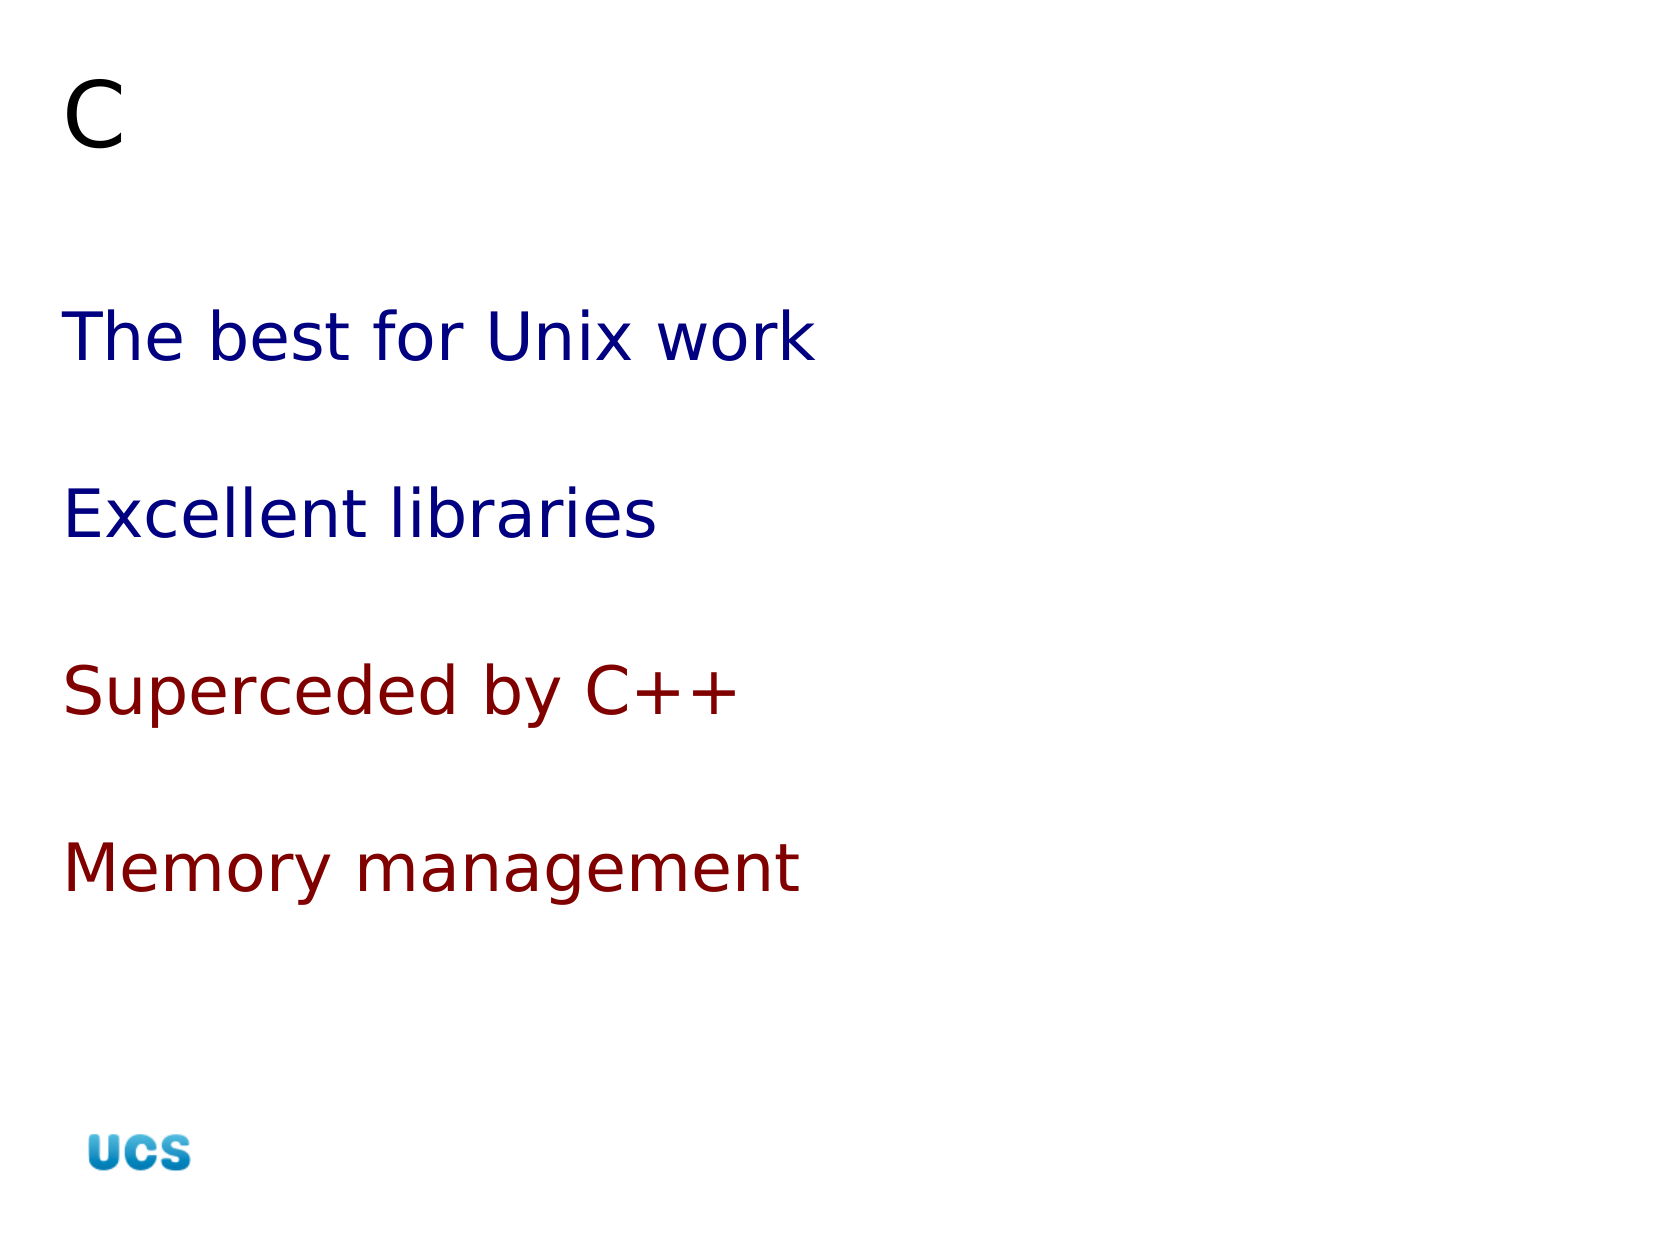

C
The best for Unix work
Excellent libraries
Superceded by C++
Memory management